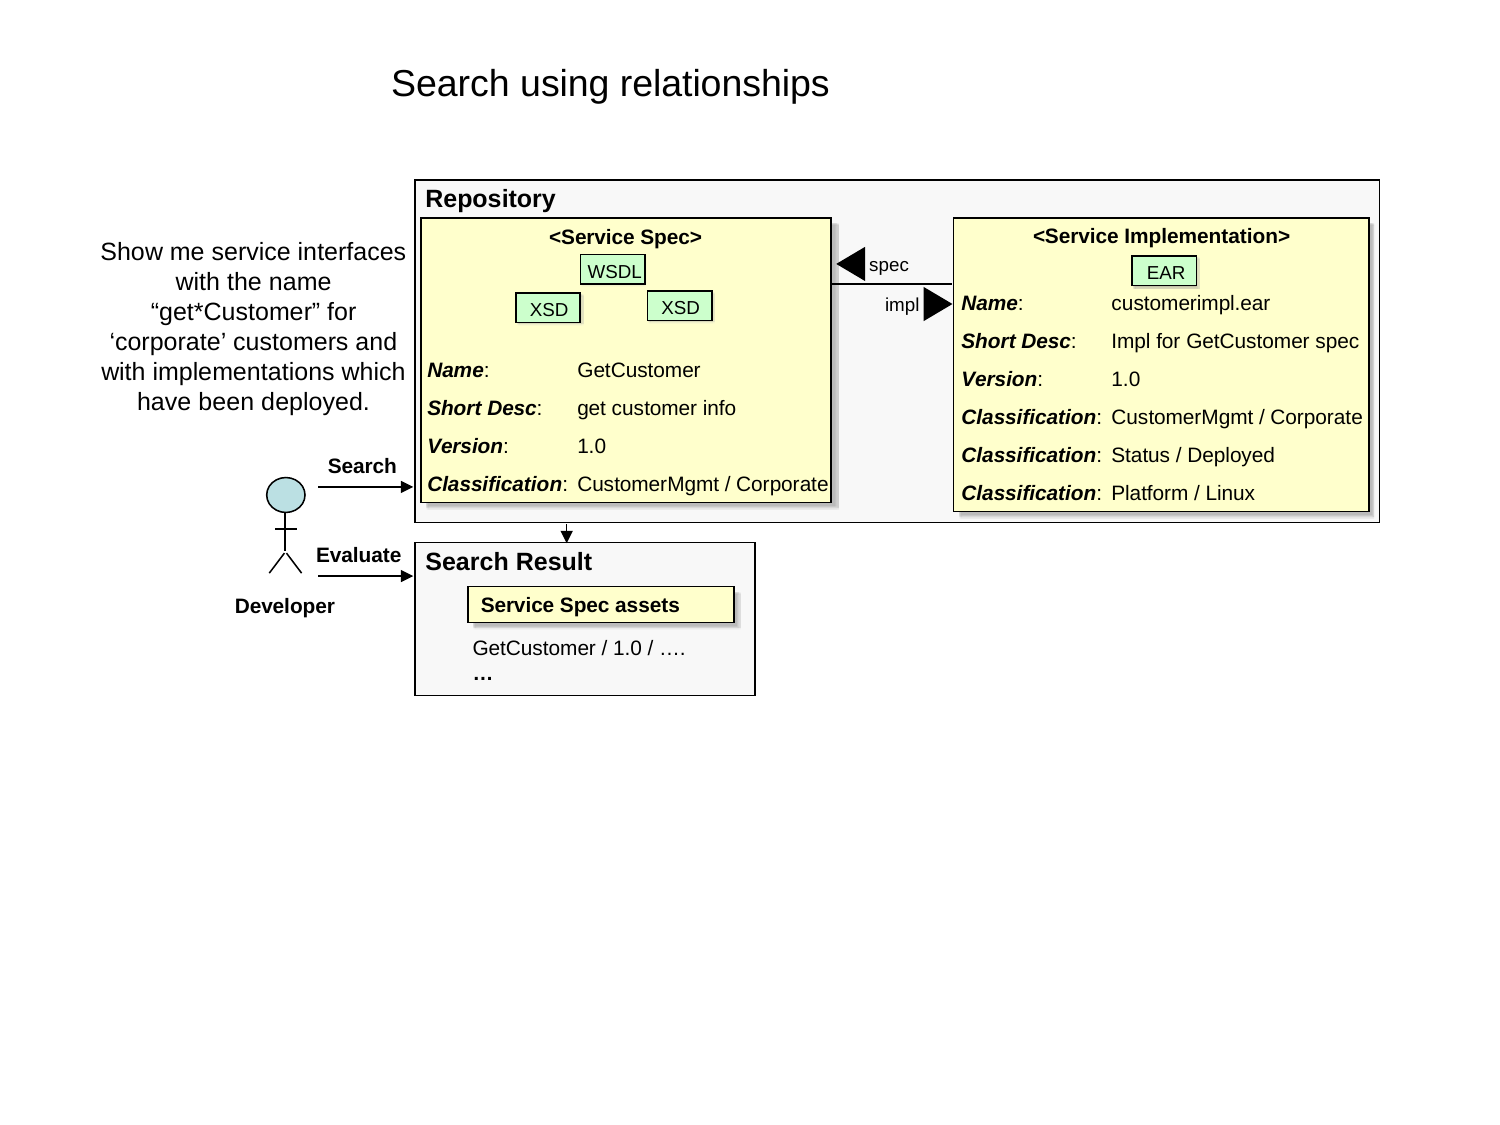

Search using relationships
Repository
<Service Implementation>
<Service Spec>
WSDL
XSD
XSD
Name:	GetCustomer
Short Desc: 	get customer info
Version:	1.0
Classification:	CustomerMgmt / Corporate
Show me service interfaces with the name “get*Customer” for ‘corporate’ customers and with implementations which have been deployed.
spec
EAR
Name:	customerimpl.ear
Short Desc: 	Impl for GetCustomer spec
Version:	1.0
Classification:	CustomerMgmt / Corporate
Classification:	Status / Deployed
Classification:	Platform / Linux
impl
Search
Evaluate
Search Result
Service Spec assets
Developer
GetCustomer / 1.0 / ….
…